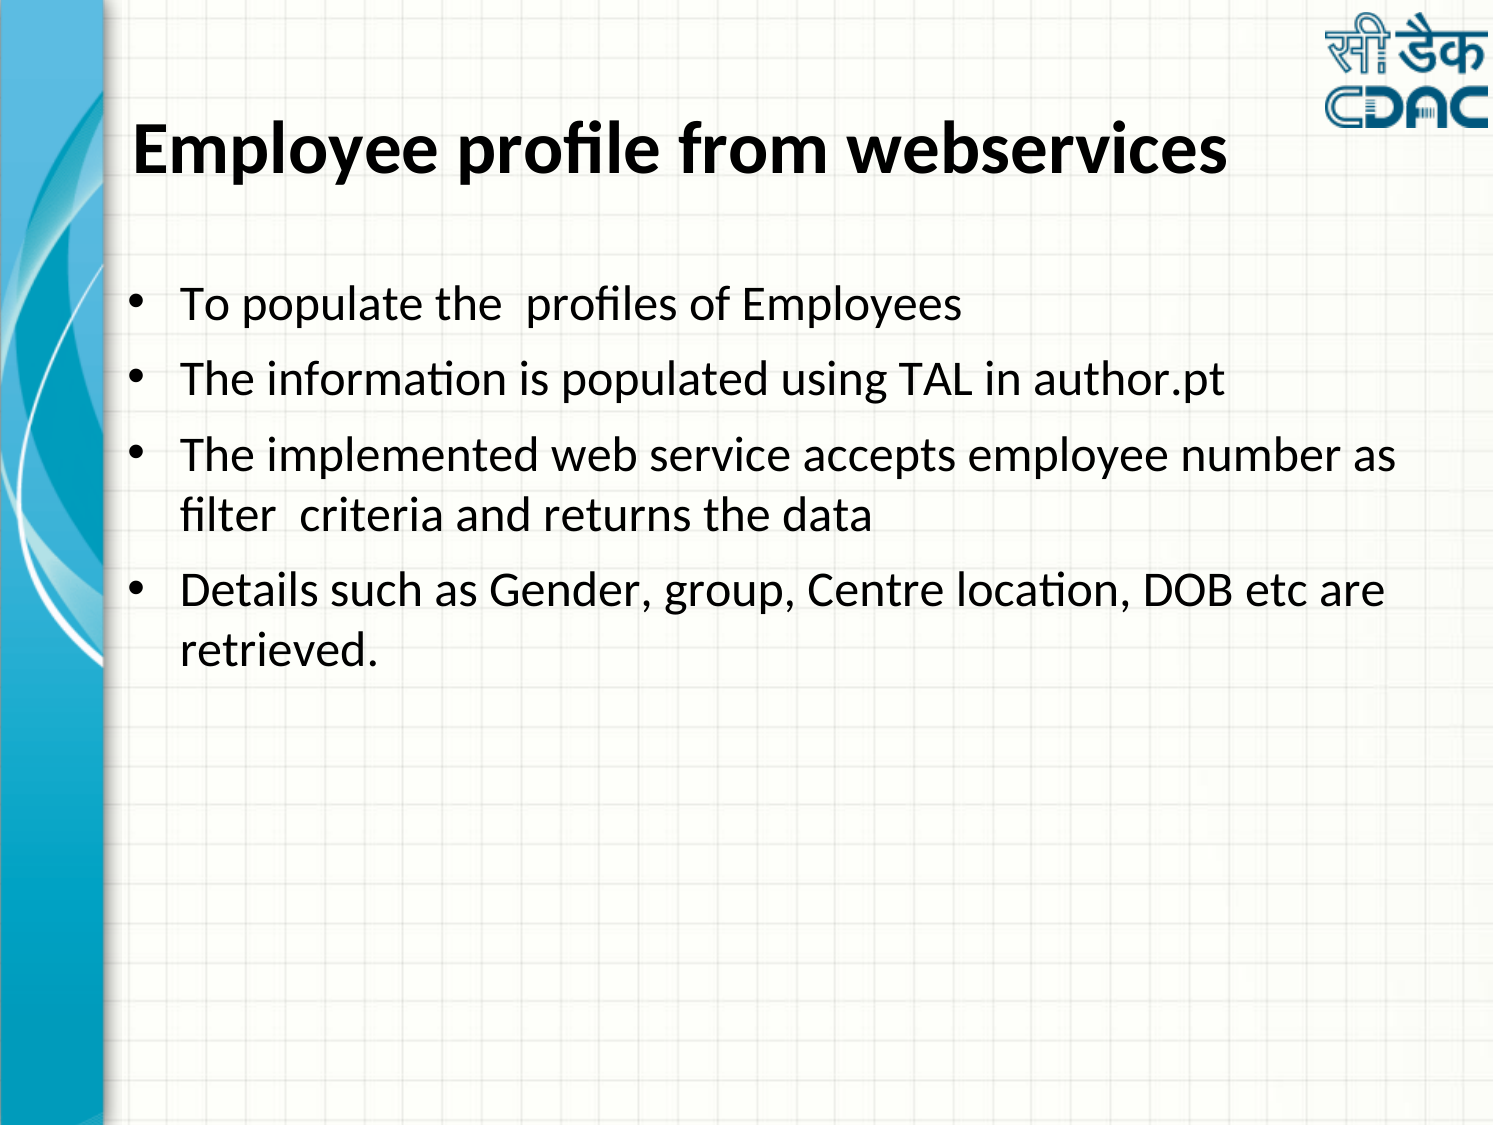

Employee profile from webservices
To populate the profiles of Employees
The information is populated using TAL in author.pt
The implemented web service accepts employee number as filter criteria and returns the data
Details such as Gender, group, Centre location, DOB etc are retrieved.